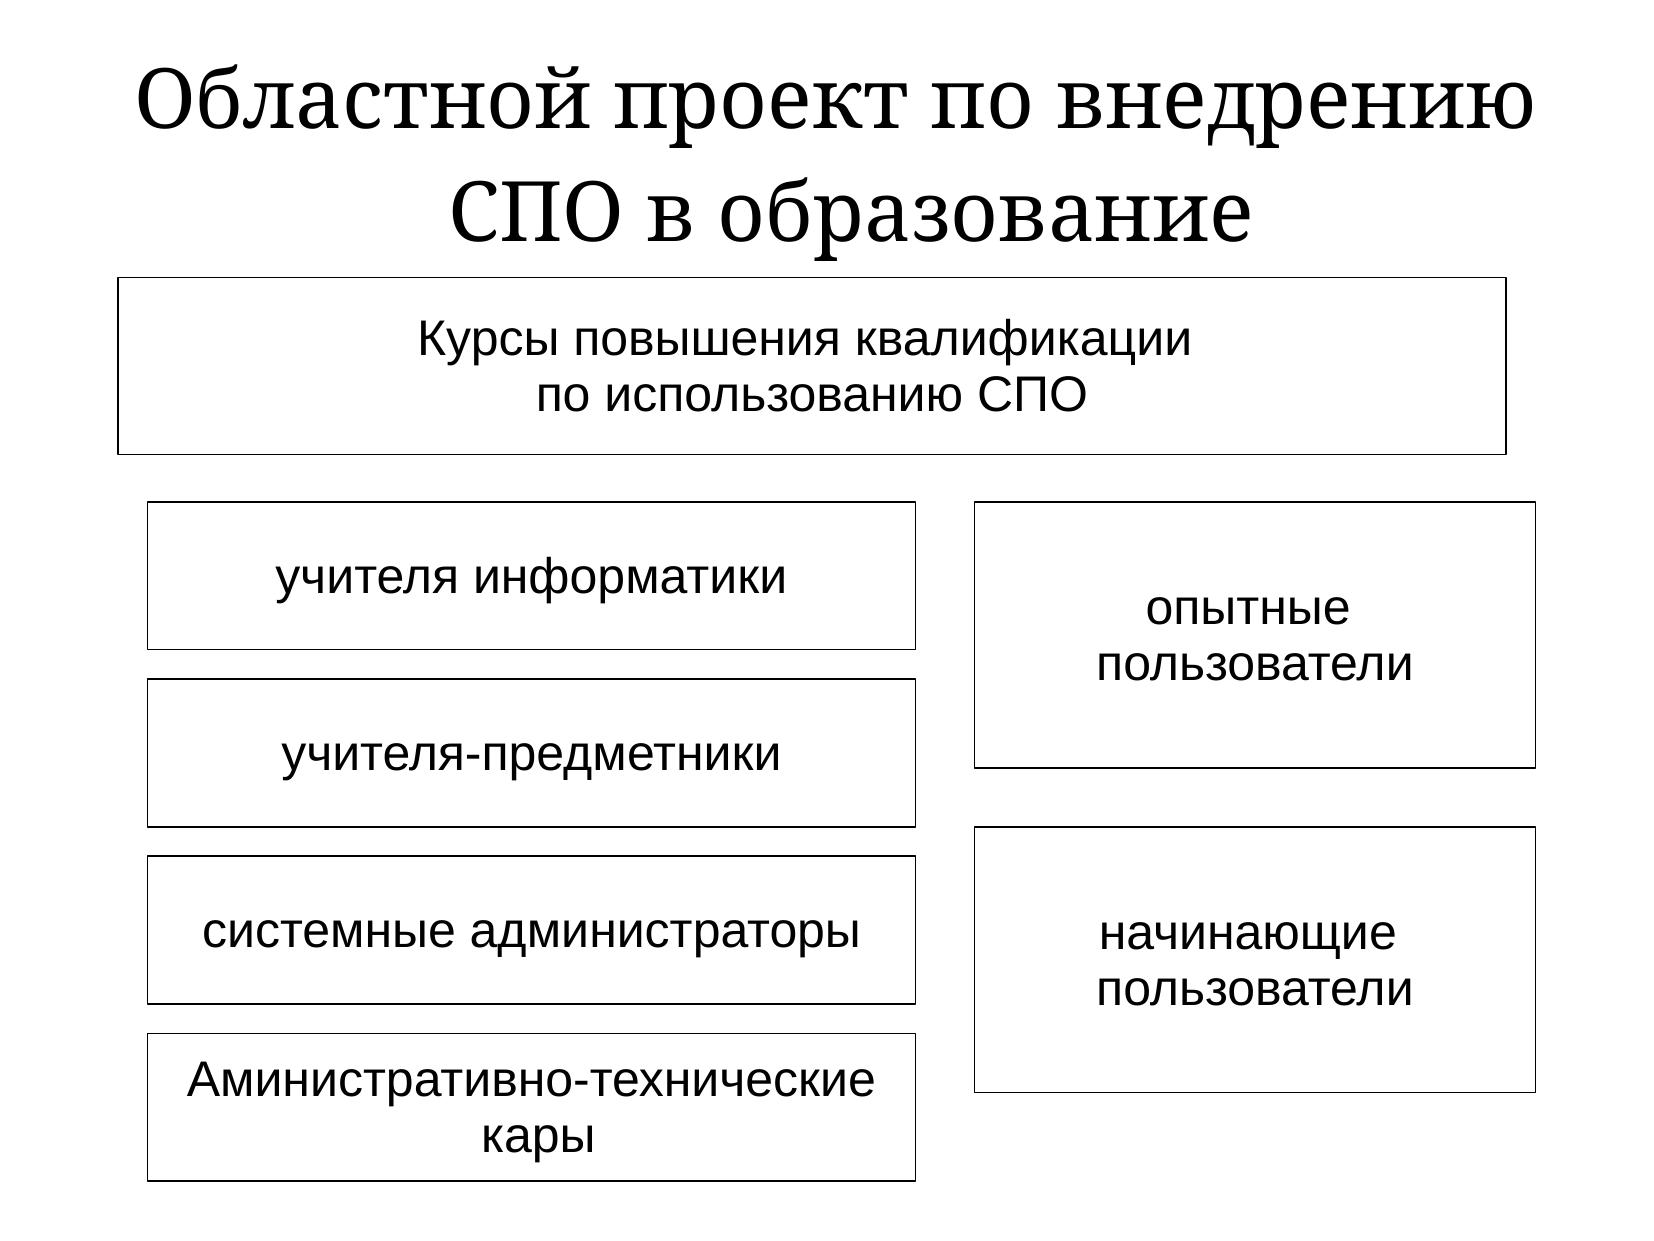

Областной проект по внедрению СПО в образование
Курсы повышения квалификации
по использованию СПО
учителя информатики
опытные
пользователи
учителя-предметники
начинающие
пользователи
системные администраторы
Аминистративно-технические
 кары